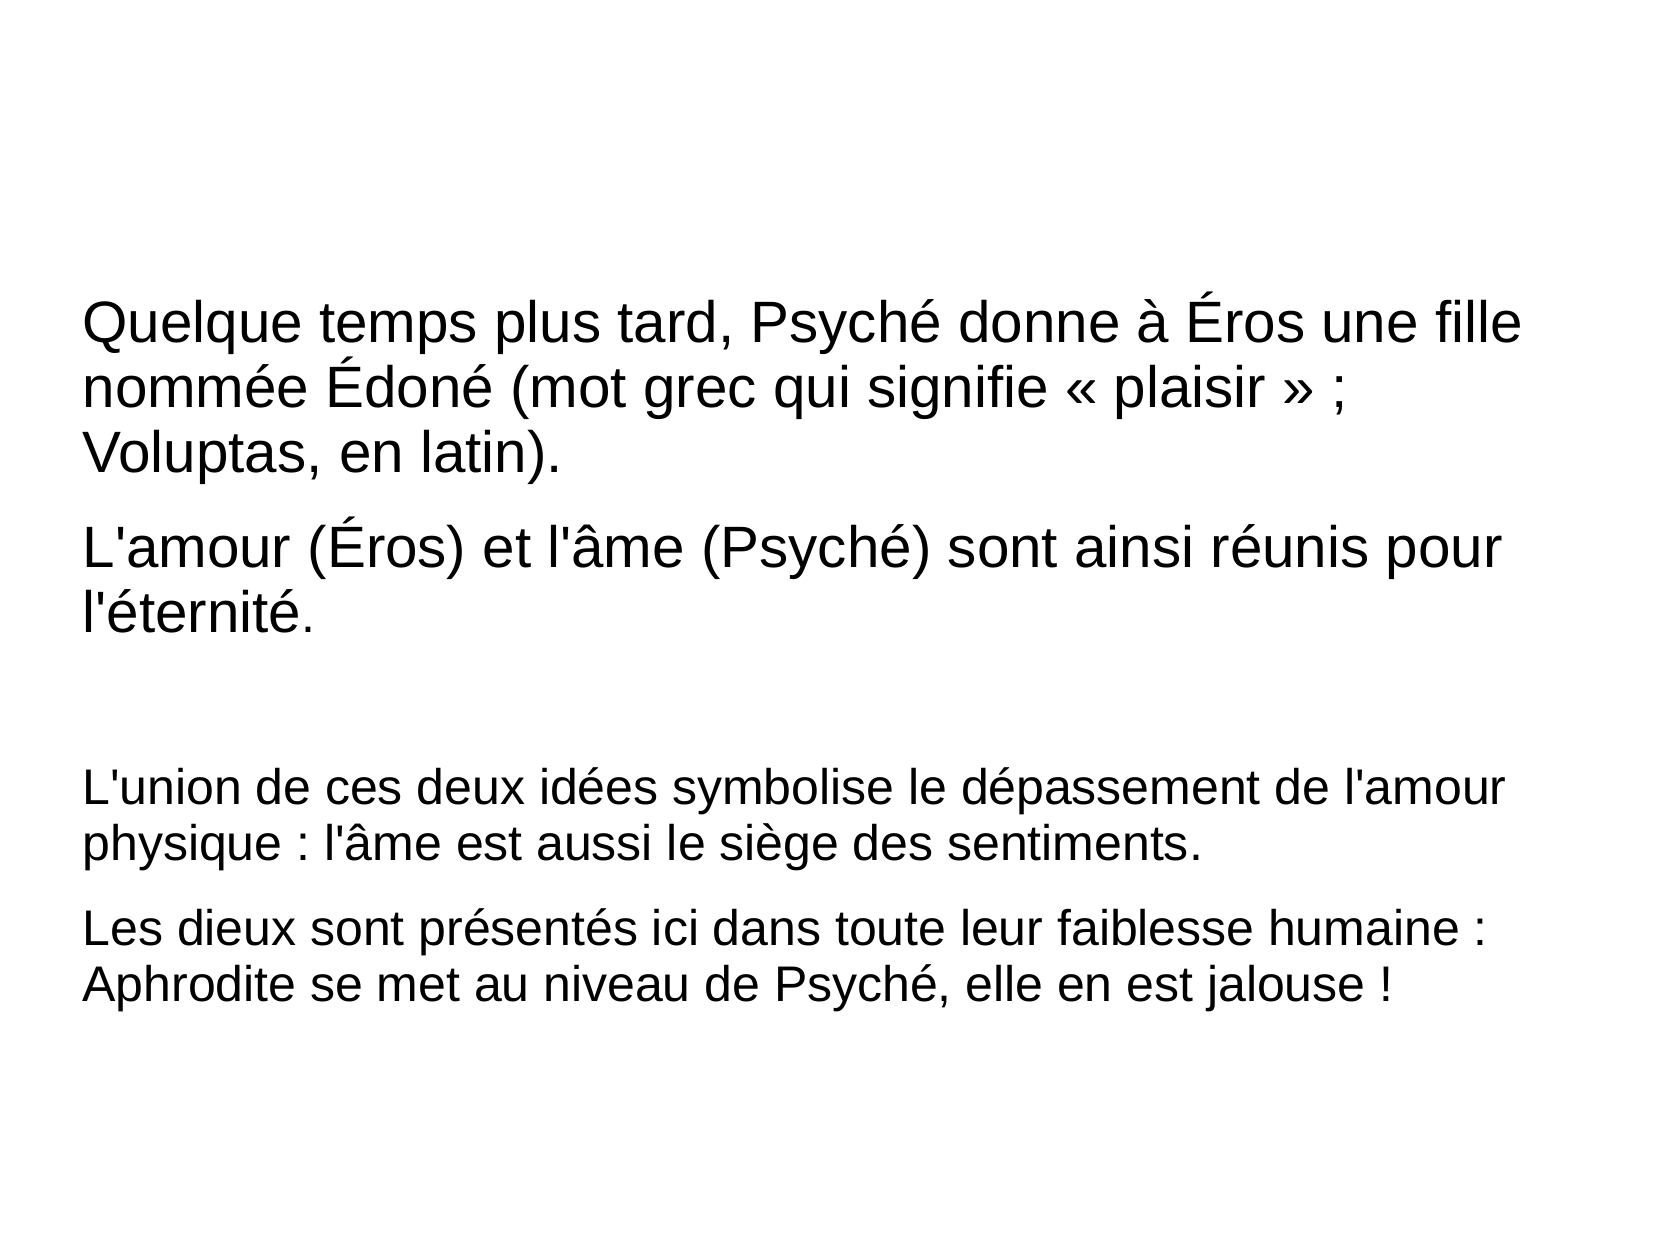

# Quelque temps plus tard, Psyché donne à Éros une fille nommée Édoné (mot grec qui signifie « plaisir » ; Voluptas, en latin).
L'amour (Éros) et l'âme (Psyché) sont ainsi réunis pour l'éternité.
L'union de ces deux idées symbolise le dépassement de l'amour physique : l'âme est aussi le siège des sentiments.
Les dieux sont présentés ici dans toute leur faiblesse humaine : Aphrodite se met au niveau de Psyché, elle en est jalouse !